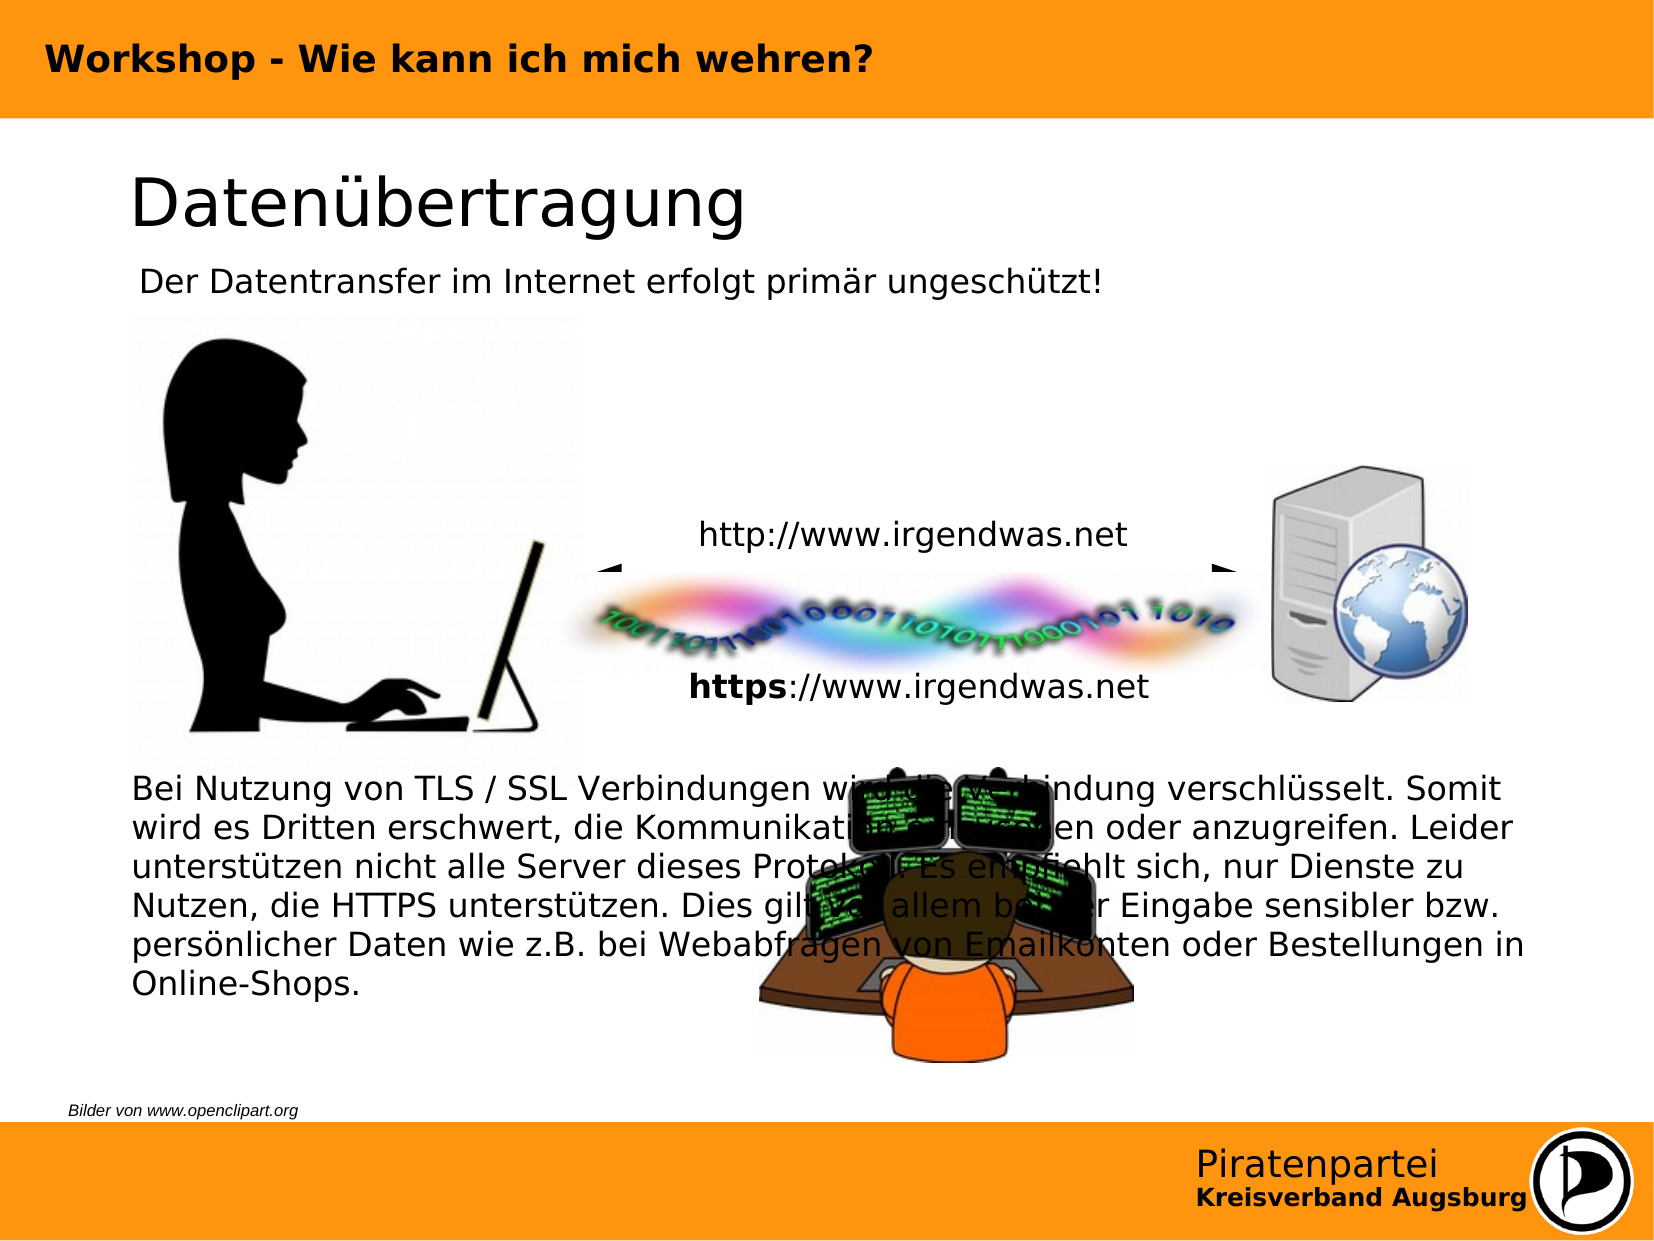

Workshop - Wie kann ich mich wehren?
Datenübertragung
Der Datentransfer im Internet erfolgt primär ungeschützt!
http://www.irgendwas.net
https://www.irgendwas.net
Bei Nutzung von TLS / SSL Verbindungen wird die Verbindung verschlüsselt. Somit
wird es Dritten erschwert, die Kommunikation einzusehen oder anzugreifen. Leider
unterstützen nicht alle Server dieses Protokoll. Es empfiehlt sich, nur Dienste zu
Nutzen, die HTTPS unterstützen. Dies gilt vor allem bei der Eingabe sensibler bzw.
persönlicher Daten wie z.B. bei Webabfragen von Emailkonten oder Bestellungen in
Online-Shops.
Bilder von www.openclipart.org